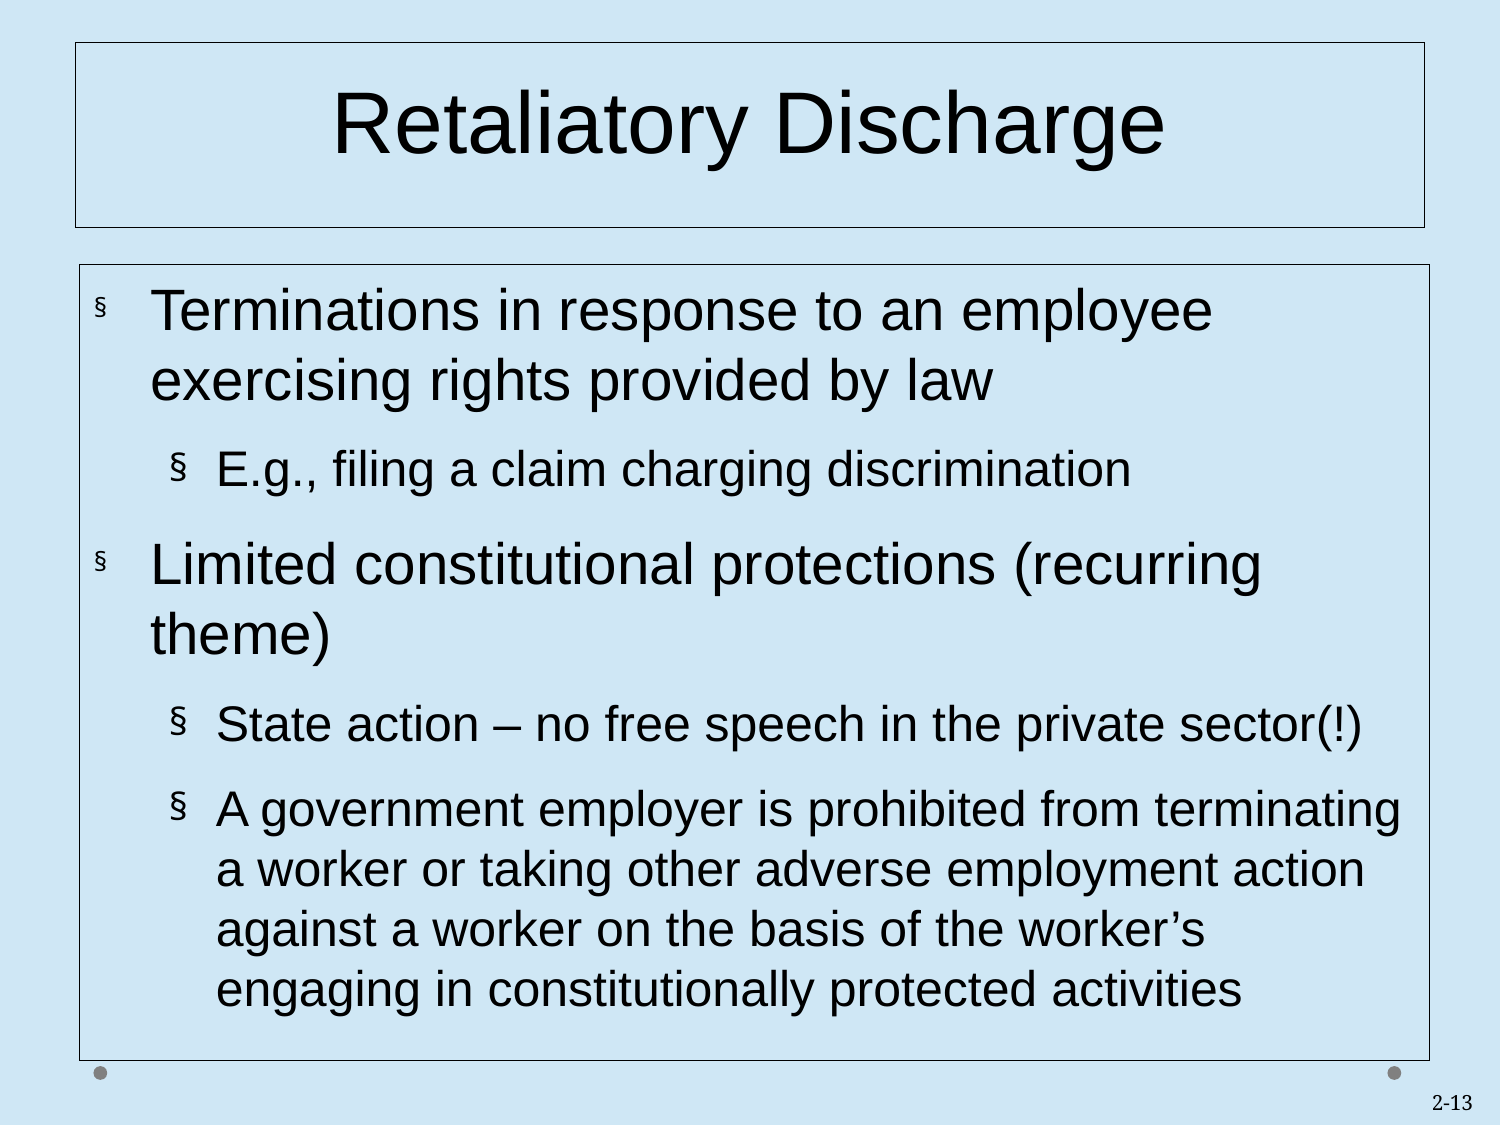

# Retaliatory Discharge
Terminations in response to an employee exercising rights provided by law
E.g., filing a claim charging discrimination
Limited constitutional protections (recurring theme)
State action – no free speech in the private sector(!)
A government employer is prohibited from terminating a worker or taking other adverse employment action against a worker on the basis of the worker’s engaging in constitutionally protected activities